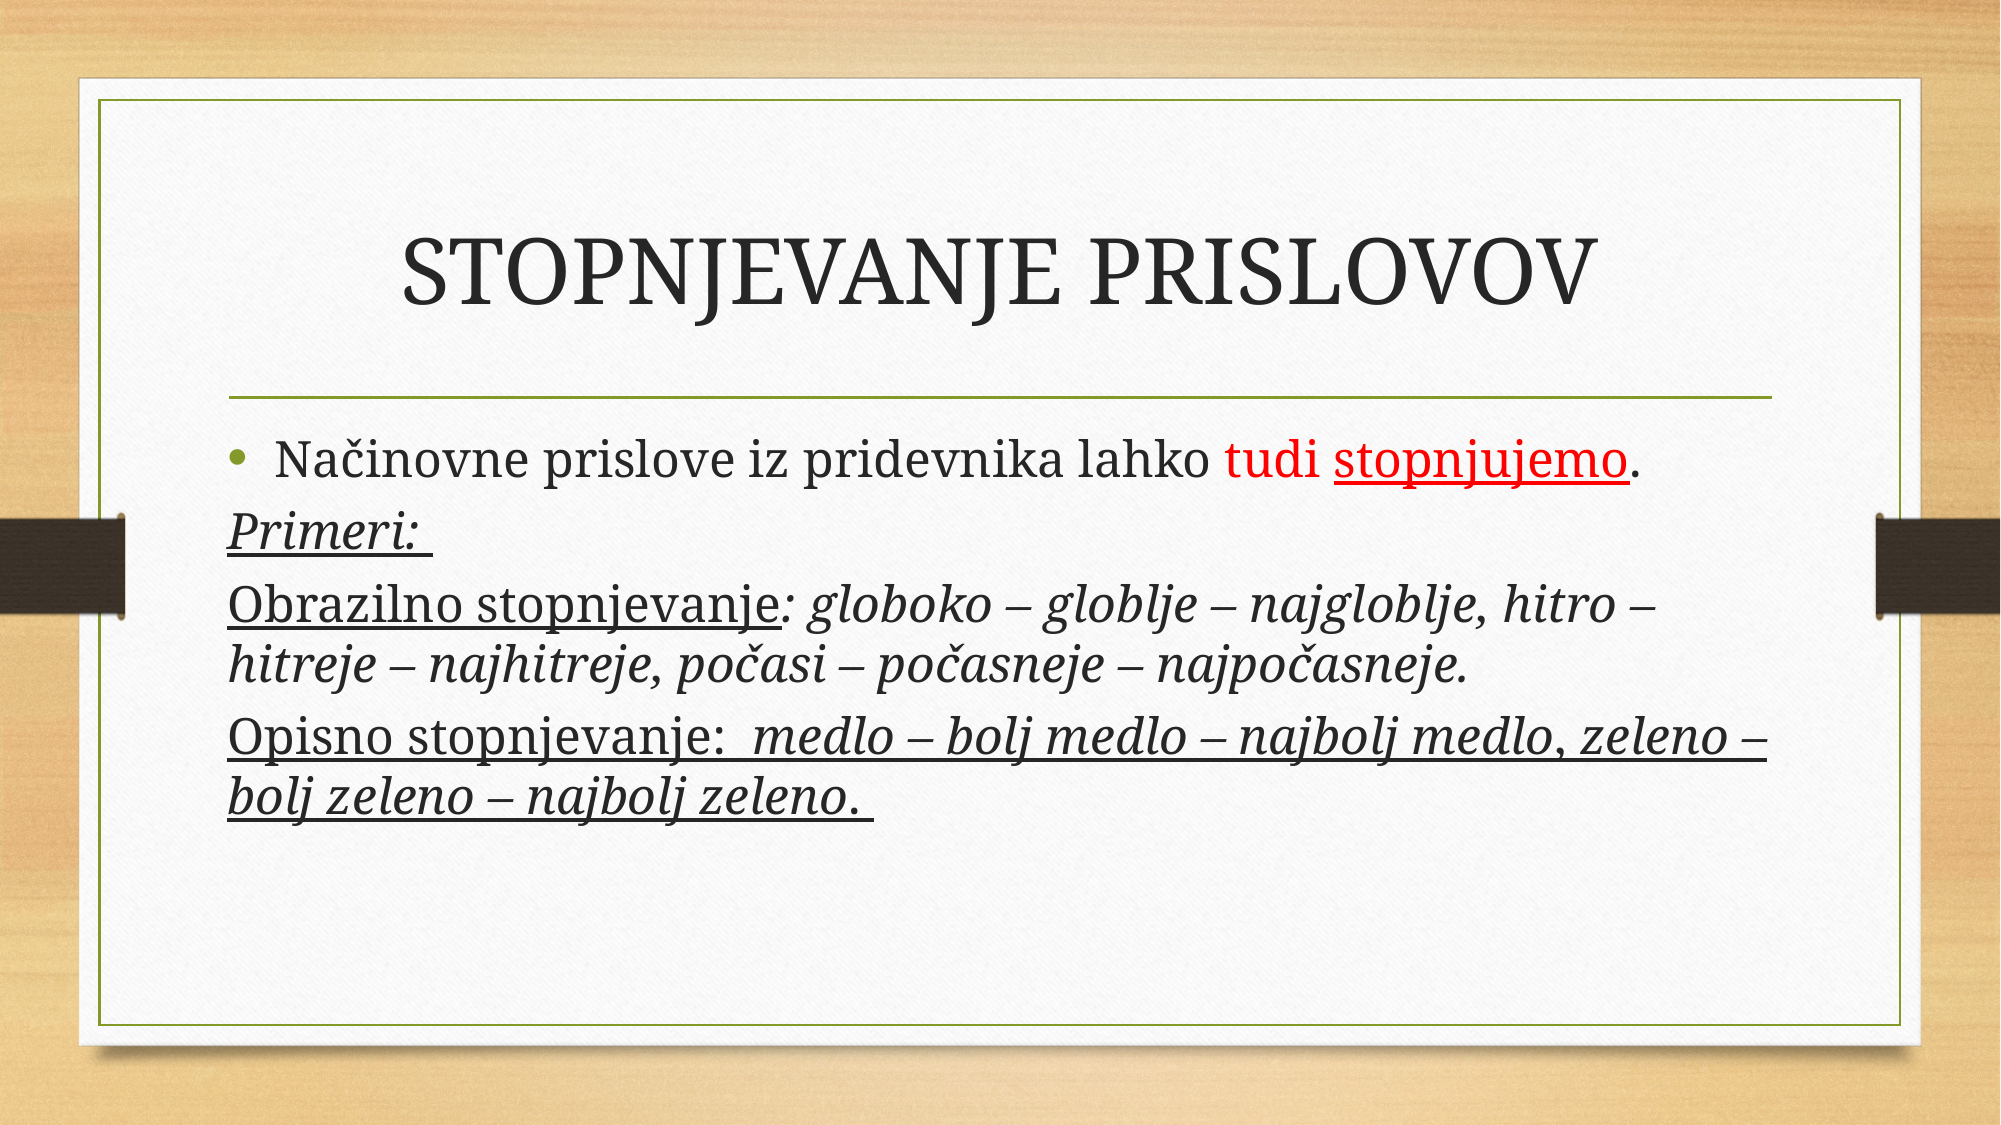

# STOPNJEVANJE PRISLOVOV
Načinovne prislove iz pridevnika lahko tudi stopnjujemo.
Primeri:
Obrazilno stopnjevanje: globoko – globlje – najgloblje, hitro – hitreje – najhitreje, počasi – počasneje – najpočasneje.
Opisno stopnjevanje: medlo – bolj medlo – najbolj medlo, zeleno – bolj zeleno – najbolj zeleno.